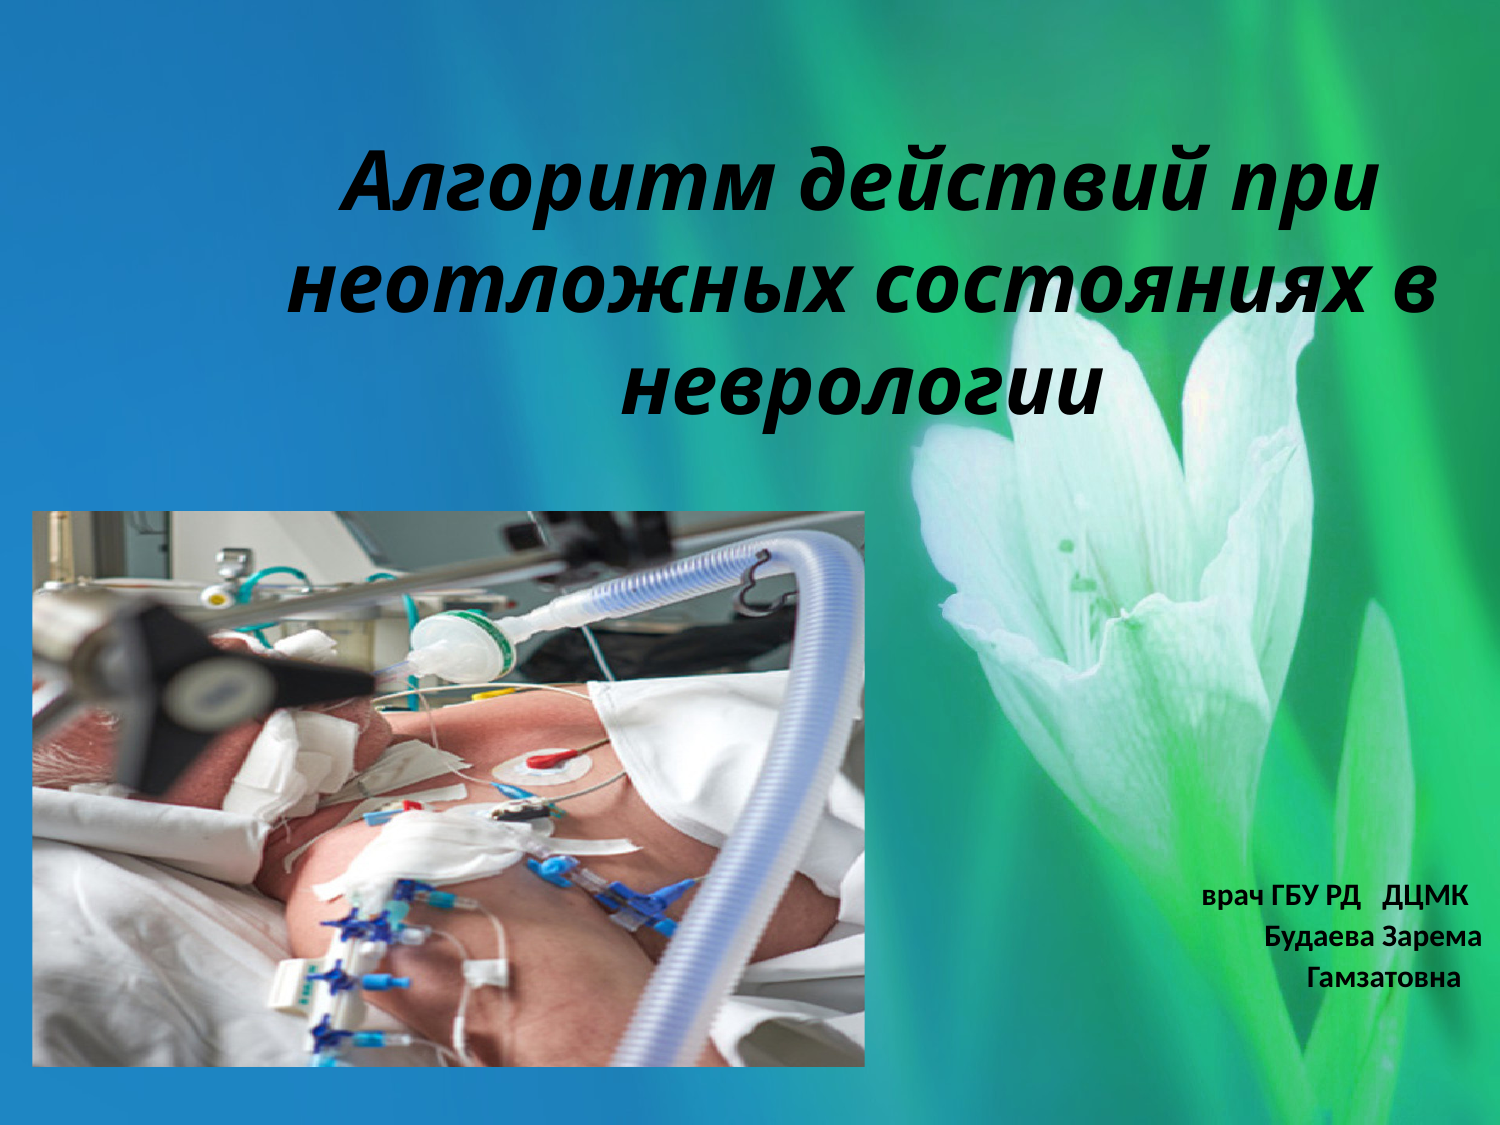

# Алгоритм действий при неотложных состояниях в неврологии
 врач ГБУ РД ДЦМК
 Будаева Зарема
 Гамзатовна